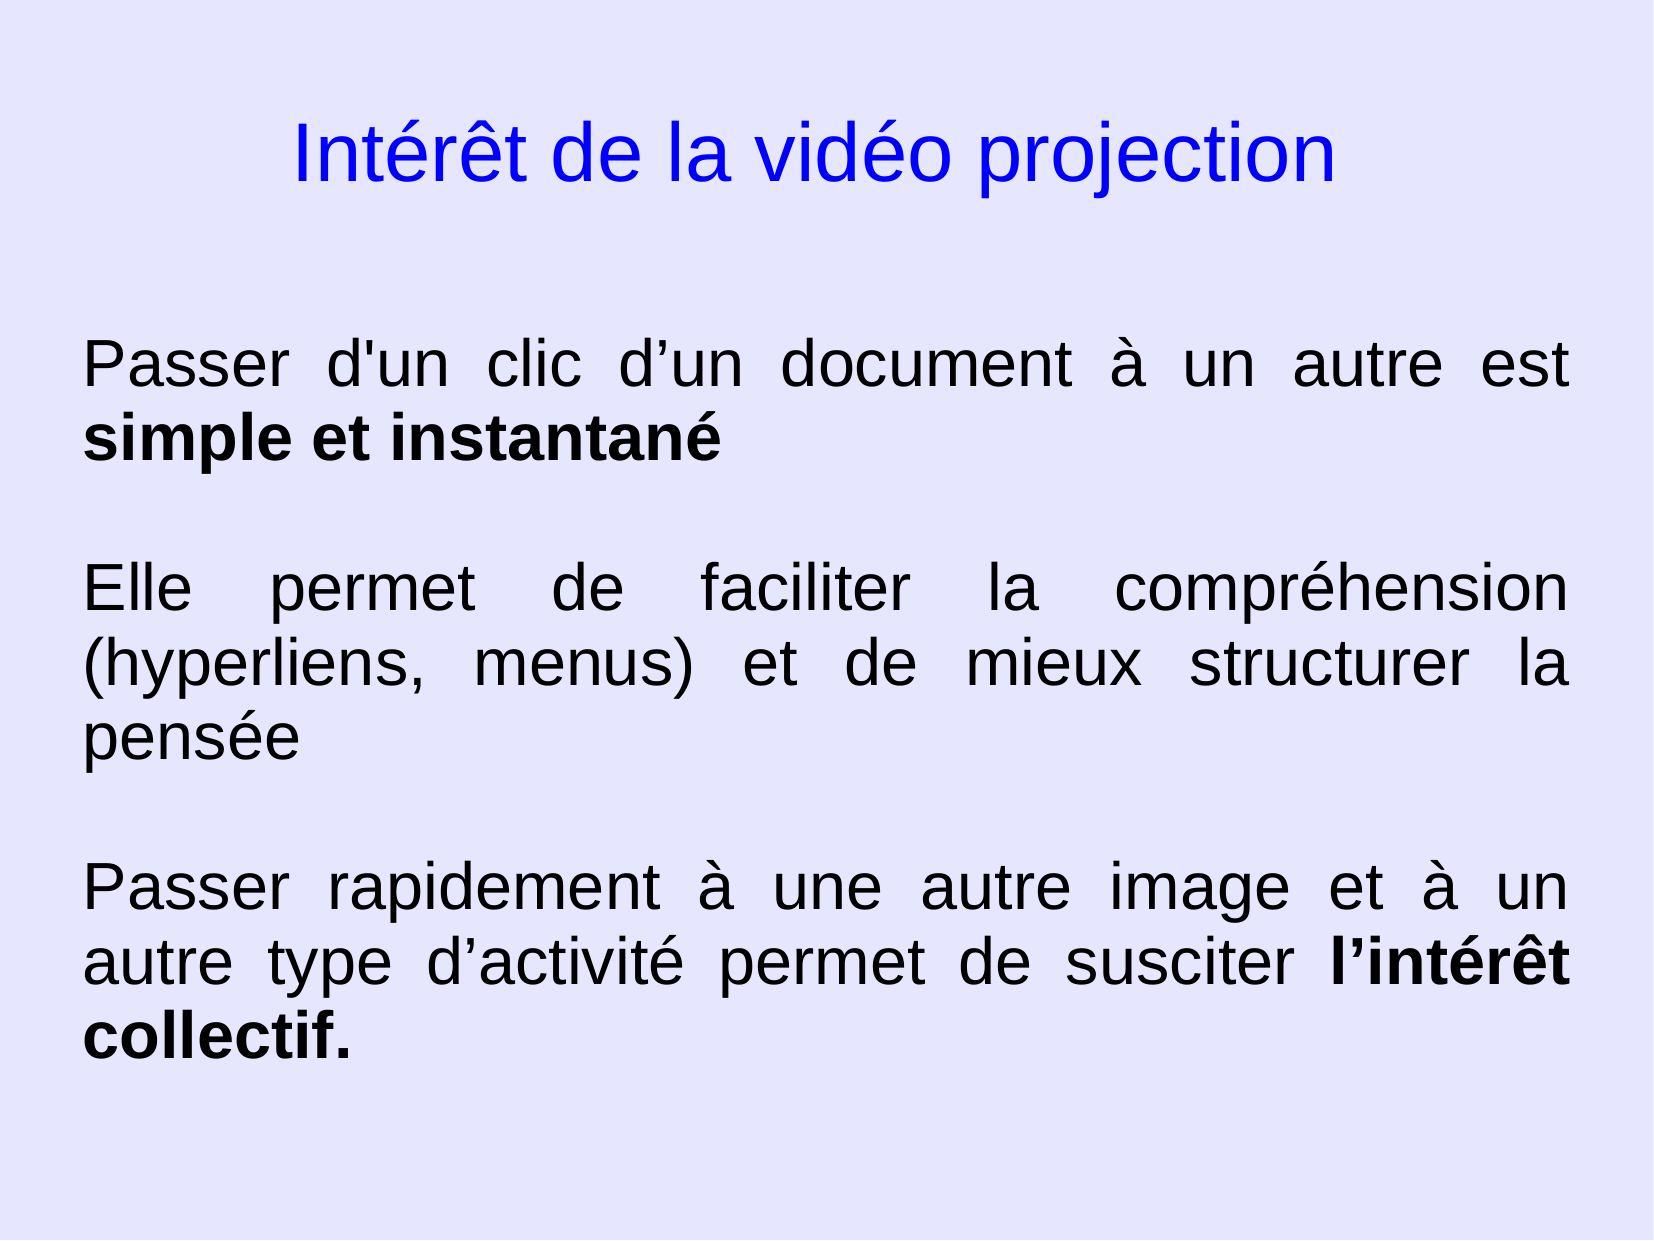

# Intérêt de la vidéo projection
Passer d'un clic d’un document à un autre est simple et instantané
Elle permet de faciliter la compréhension (hyperliens, menus) et de mieux structurer la pensée
Passer rapidement à une autre image et à un autre type d’activité permet de susciter l’intérêt collectif.